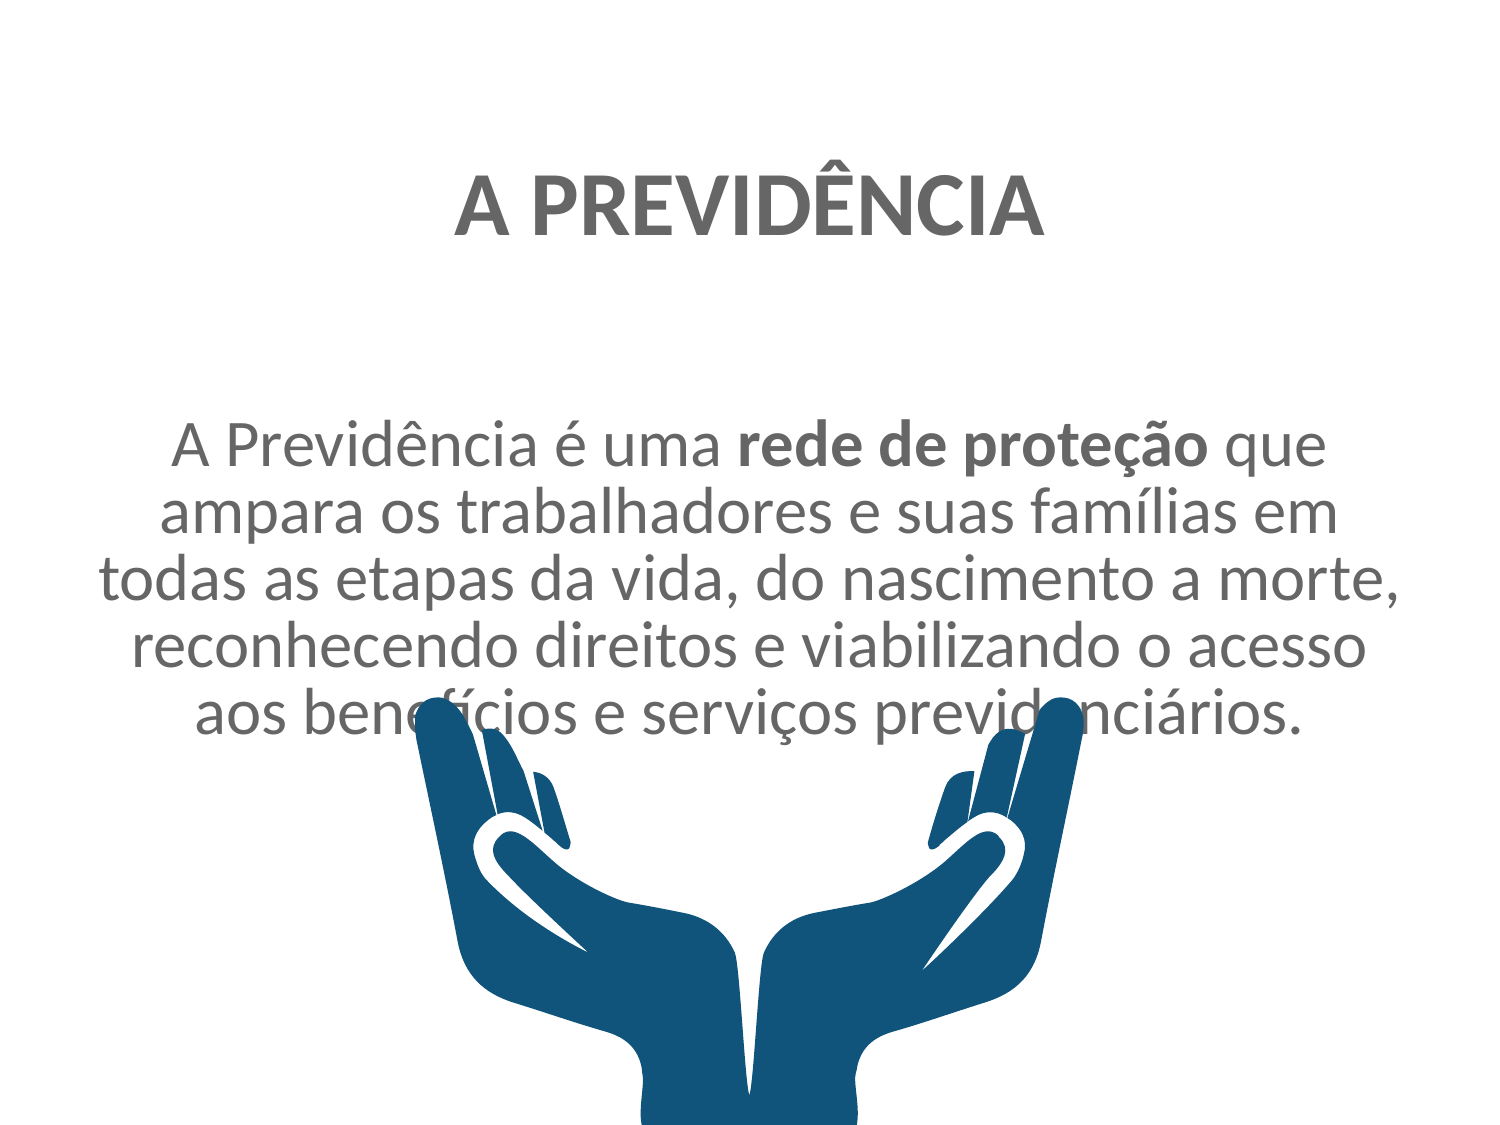

# A PREVIDÊNCIA
A Previdência é uma rede de proteção que ampara os trabalhadores e suas famílias em todas as etapas da vida, do nascimento a morte, reconhecendo direitos e viabilizando o acesso aos benefícios e serviços previdenciários.